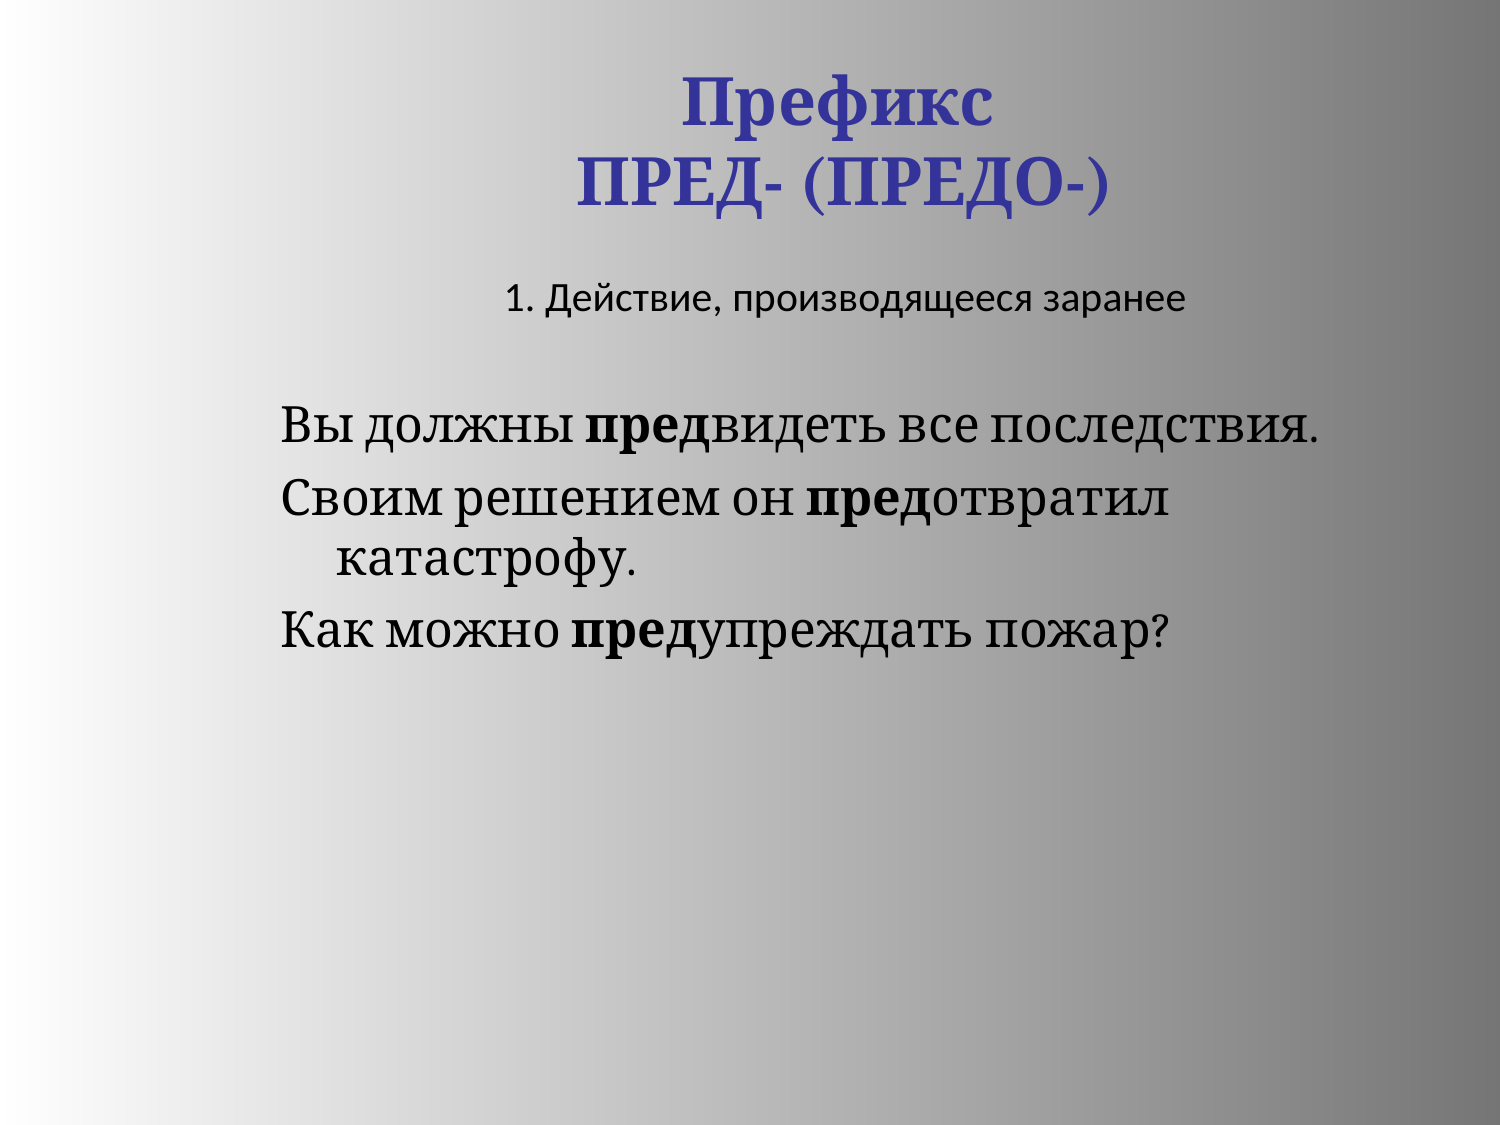

# Префикс ПРЕД- (ПРЕДО-)
1. Действие, производящееся заранее
Вы должны предвидеть все последствия.
Своим решением он предотвратил катастрофу.
Как можно предупреждать пожар?